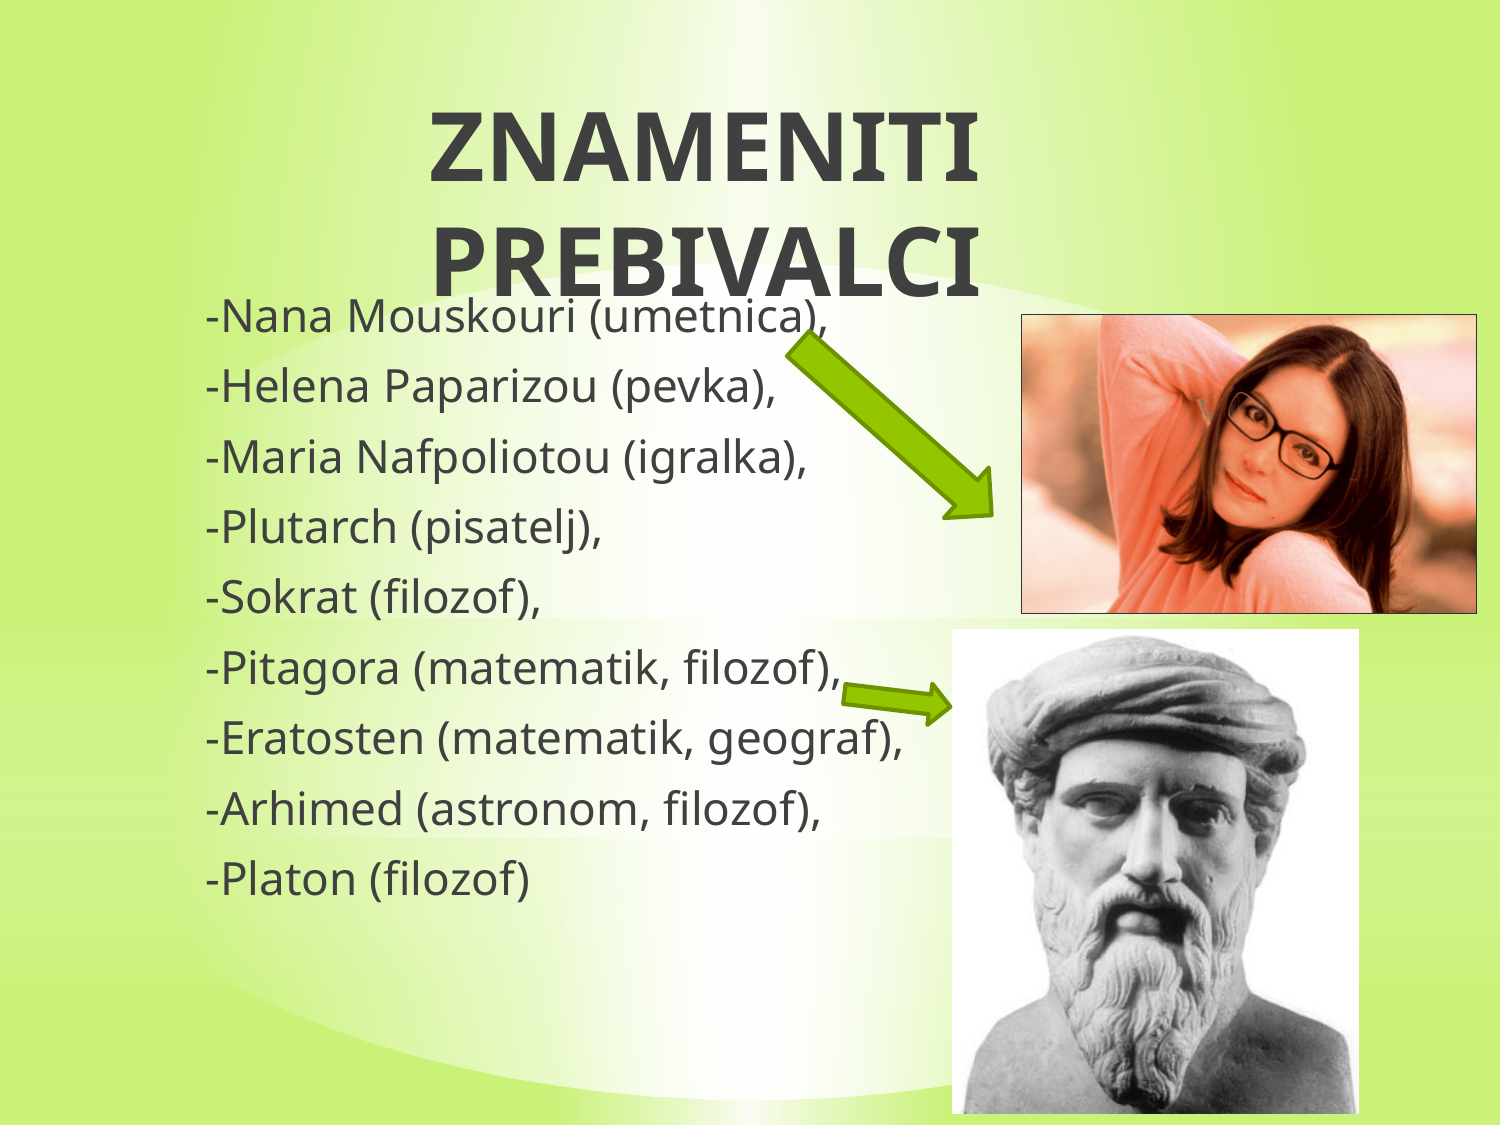

# ZNAMENITI PREBIVALCI
-Nana Mouskouri (umetnica),
-Helena Paparizou (pevka),
-Maria Nafpoliotou (igralka),
-Plutarch (pisatelj),
-Sokrat (filozof),
-Pitagora (matematik, filozof),
-Eratosten (matematik, geograf),
-Arhimed (astronom, filozof),
-Platon (filozof)